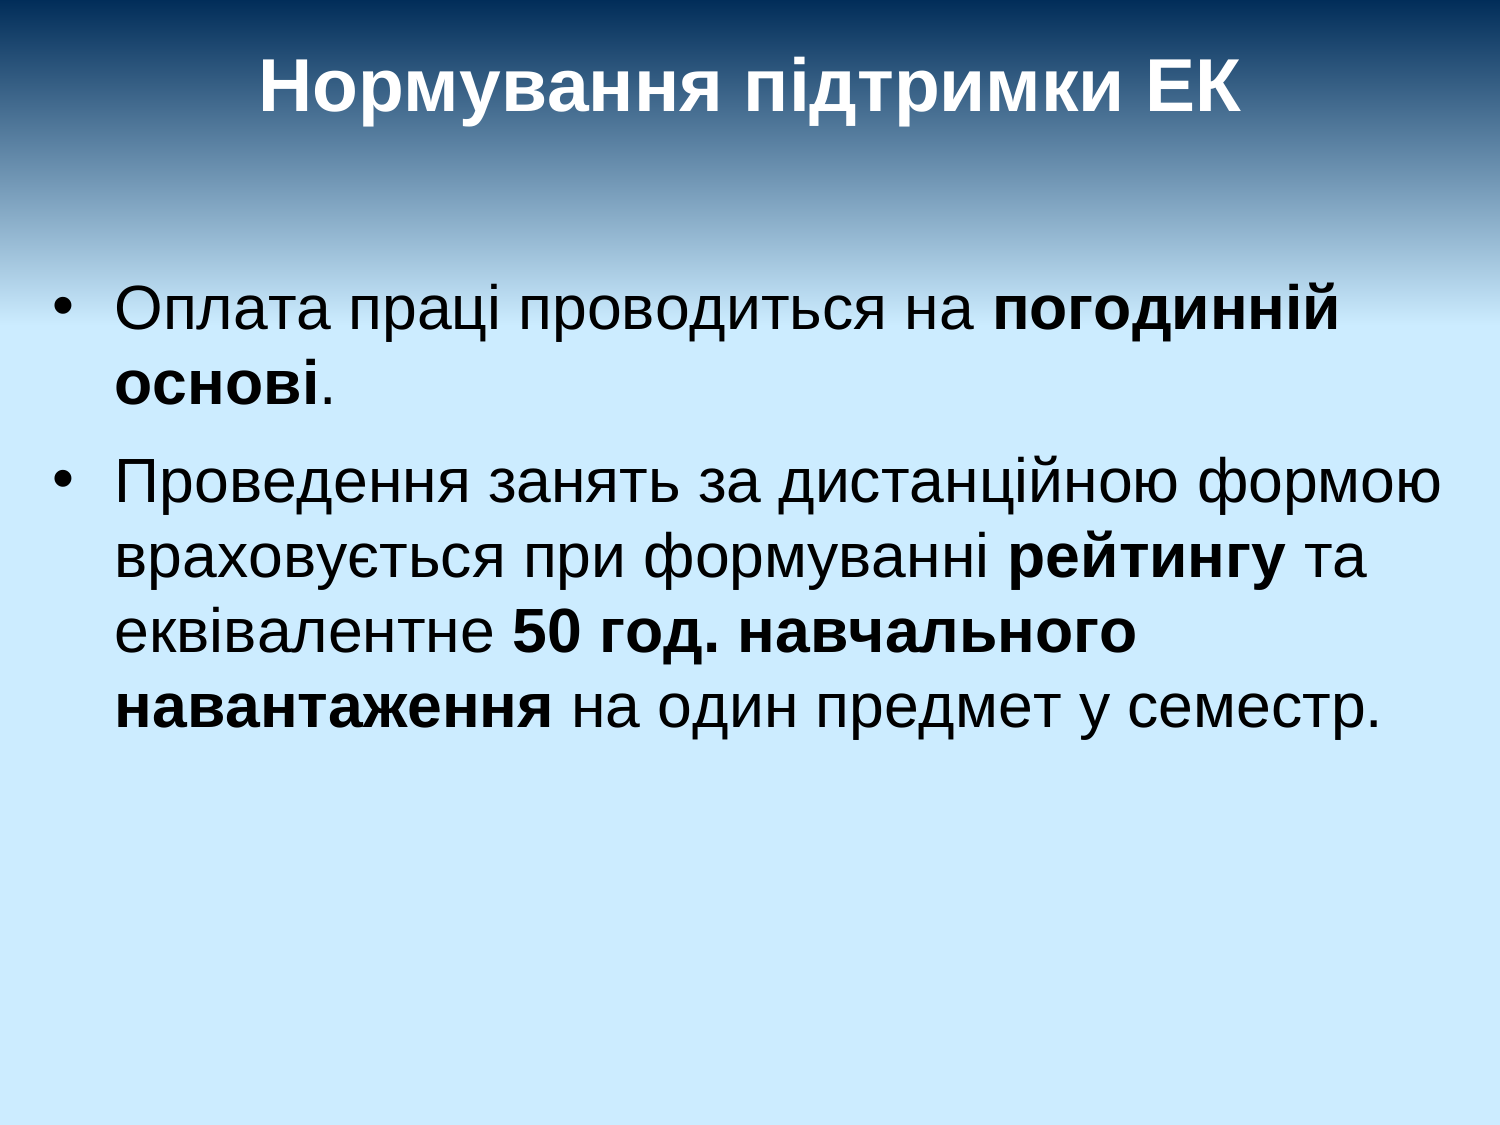

# Нормування підтримки ЕК
Оплата праці проводиться на погодинній основі.
Проведення занять за дистанційною формою враховується при формуванні рейтингу та еквівалентне 50 год. навчального навантаження на один предмет у семестр.